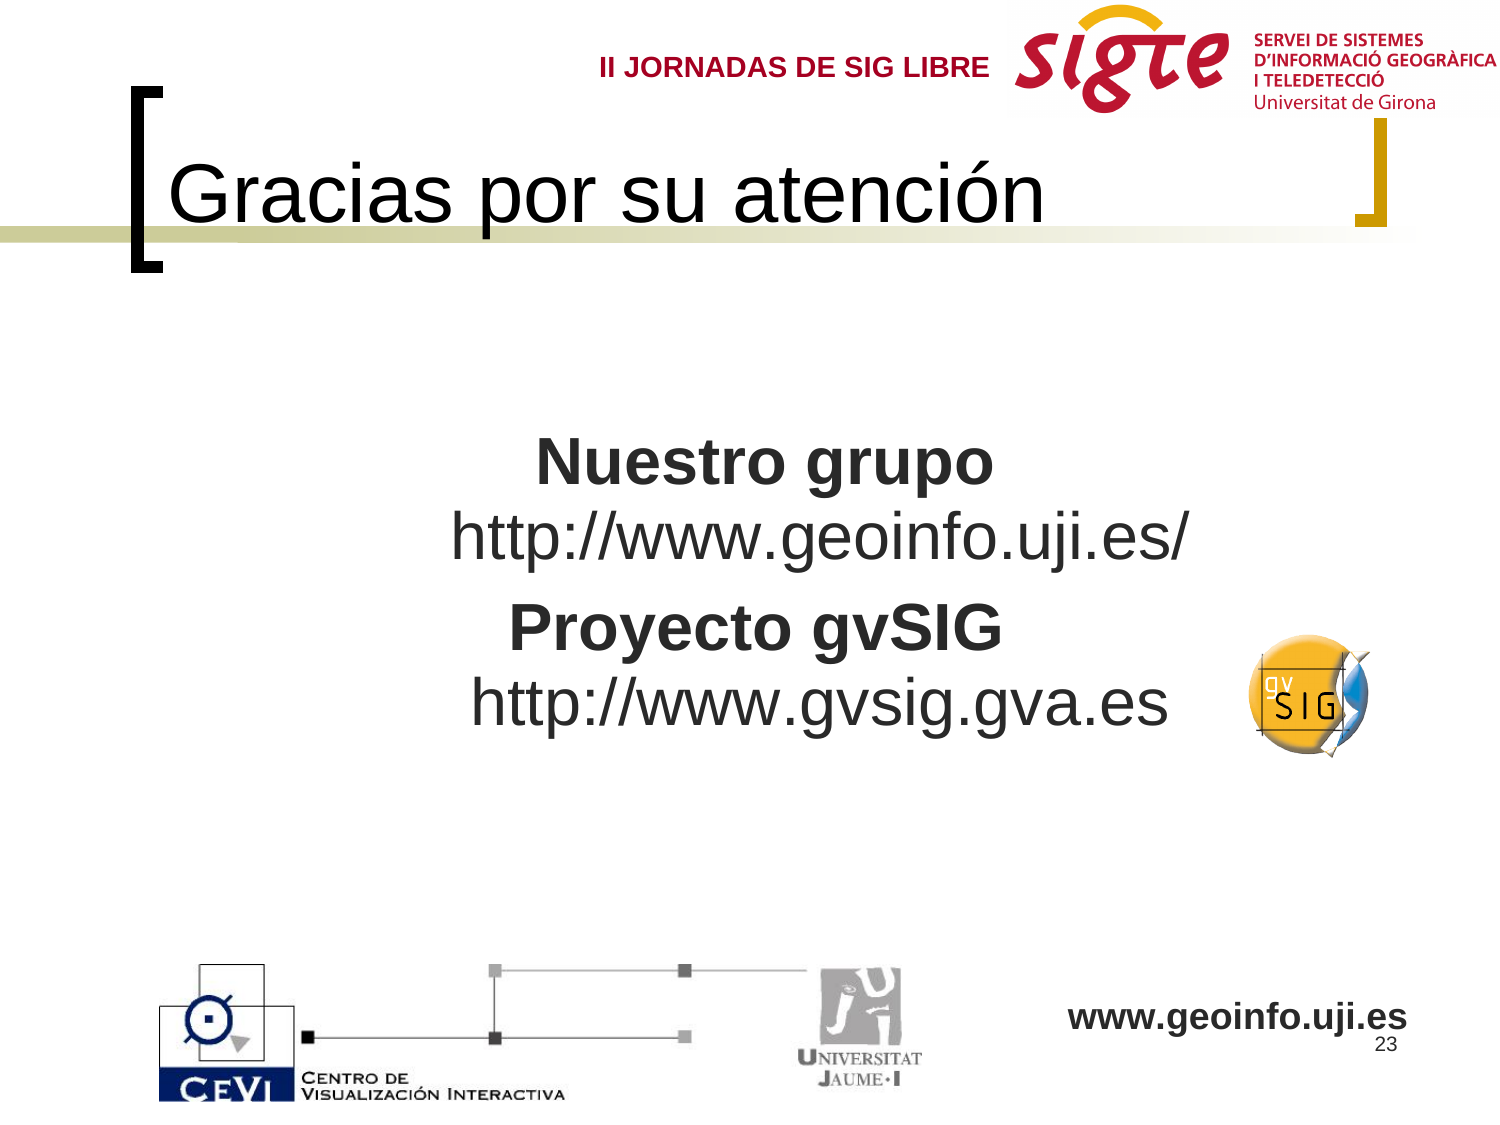

# Gracias por su atención
II JORNADAS DE SIG LIBRE
Nuestro grupo http://www.geoinfo.uji.es/
Proyecto gvSIG http://www.gvsig.gva.es
23